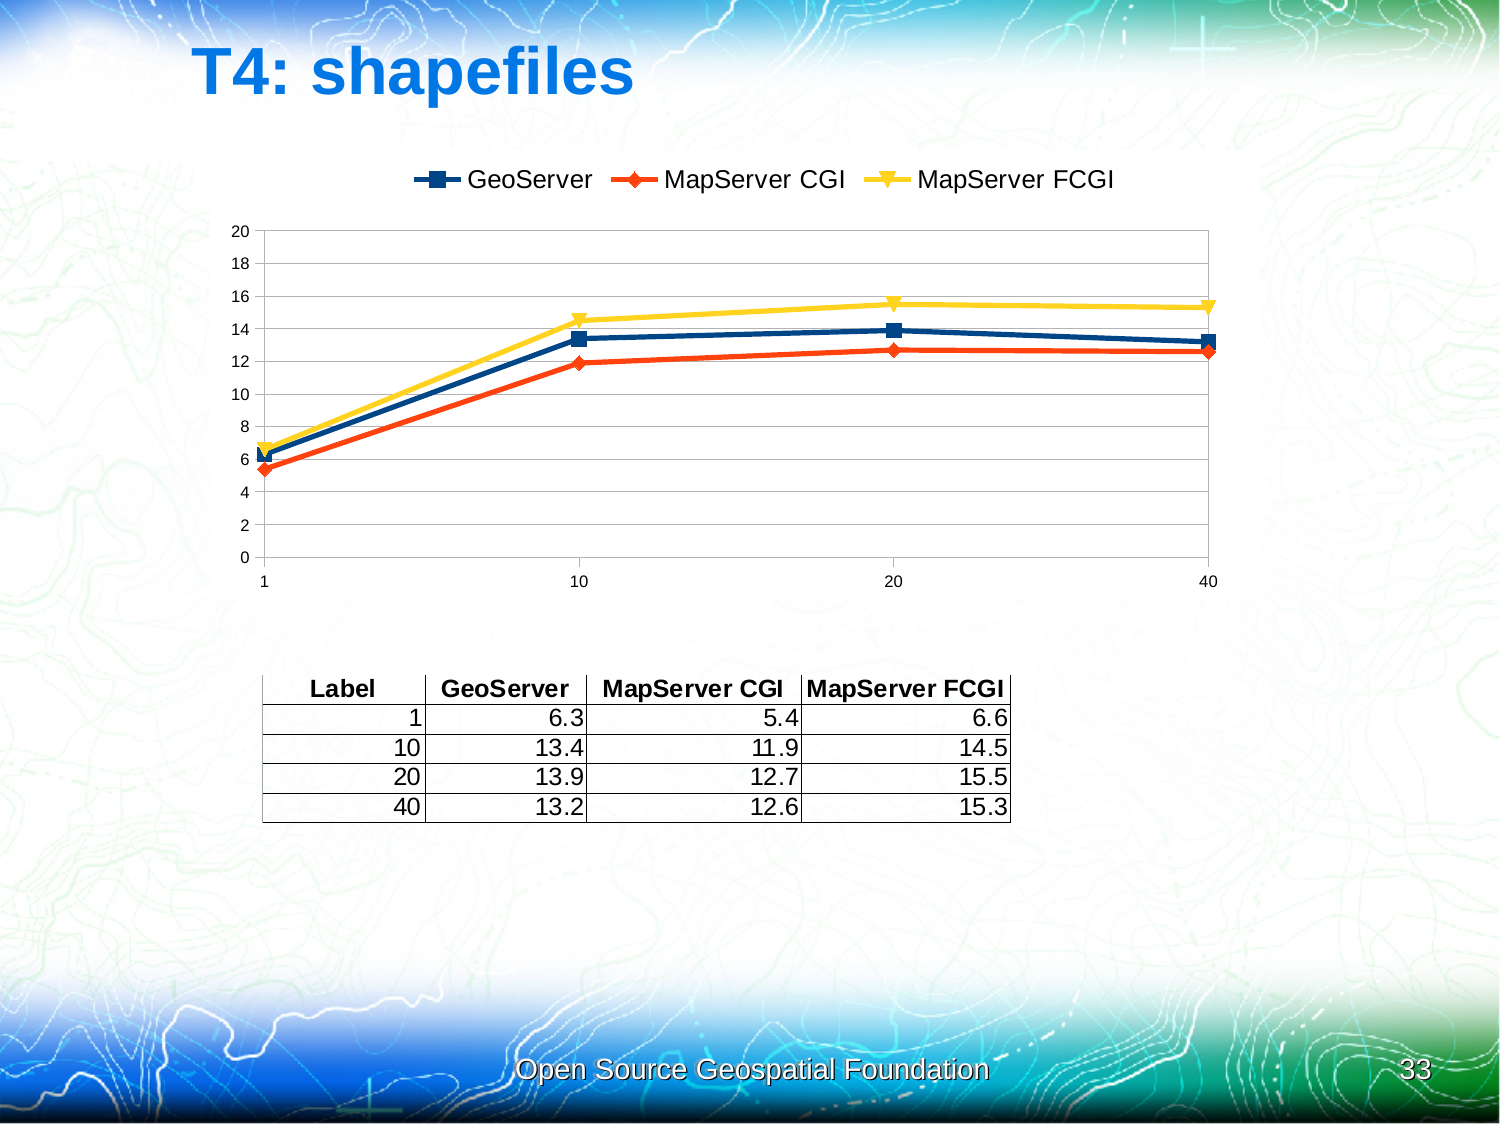

# T4: shapefiles
### Chart
| Category | GeoServer | MapServer CGI | MapServer FCGI |
|---|---|---|---|
| 1 | 6.3 | 5.4 | 6.6 |
| 10 | 13.4 | 11.9 | 14.5 |
| 20 | 13.9 | 12.7 | 15.5 |
| 40 | 13.2 | 12.6 | 15.3 |Open Source Geospatial Foundation
33